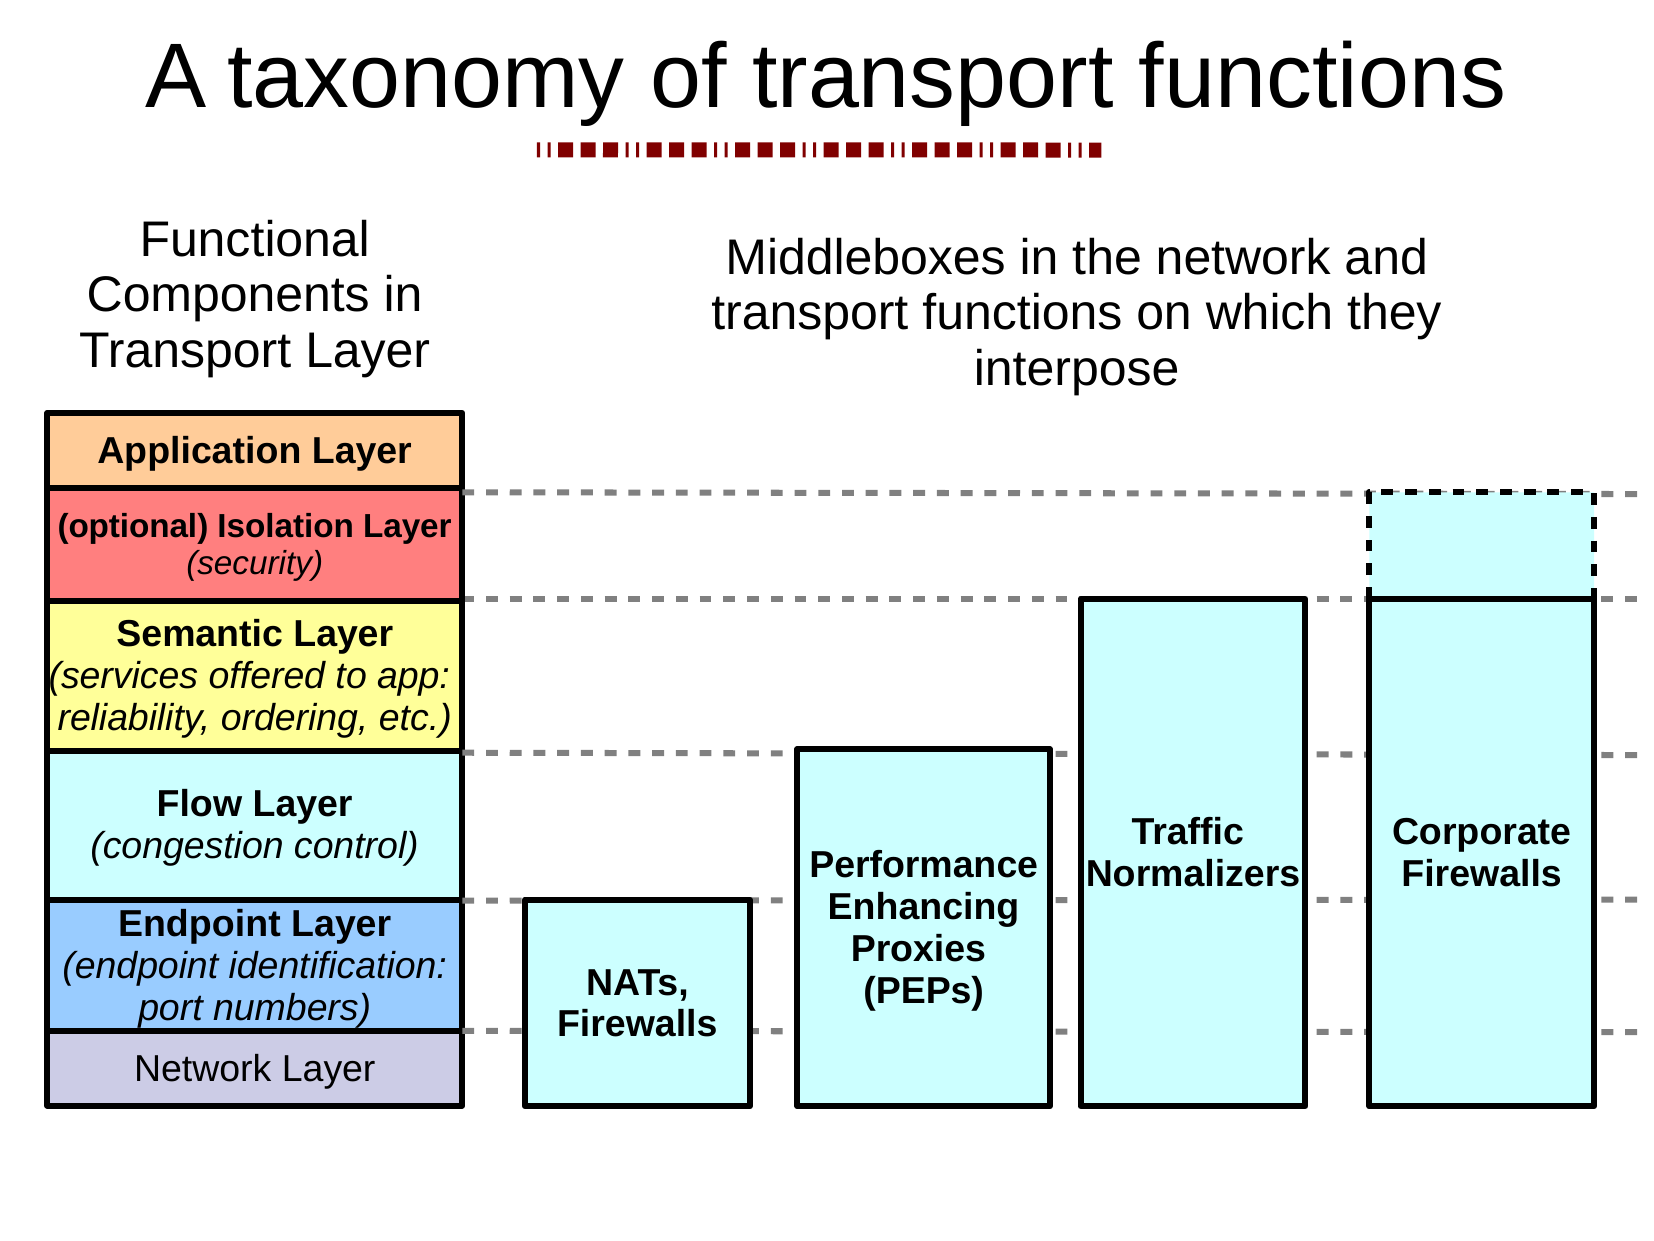

# A taxonomy of transport functions
Functional Components in Transport Layer
Middleboxes in the network and transport functions on which they interpose
Application Layer
(optional) Isolation Layer
(security)
Traffic
Normalizers
Corporate
Firewalls
Semantic Layer
(services offered to app:
reliability, ordering, etc.)
Performance
Enhancing
Proxies
(PEPs)
Flow Layer
(congestion control)
NATs,
Firewalls
Endpoint Layer
(endpoint identification:
port numbers)
Network Layer